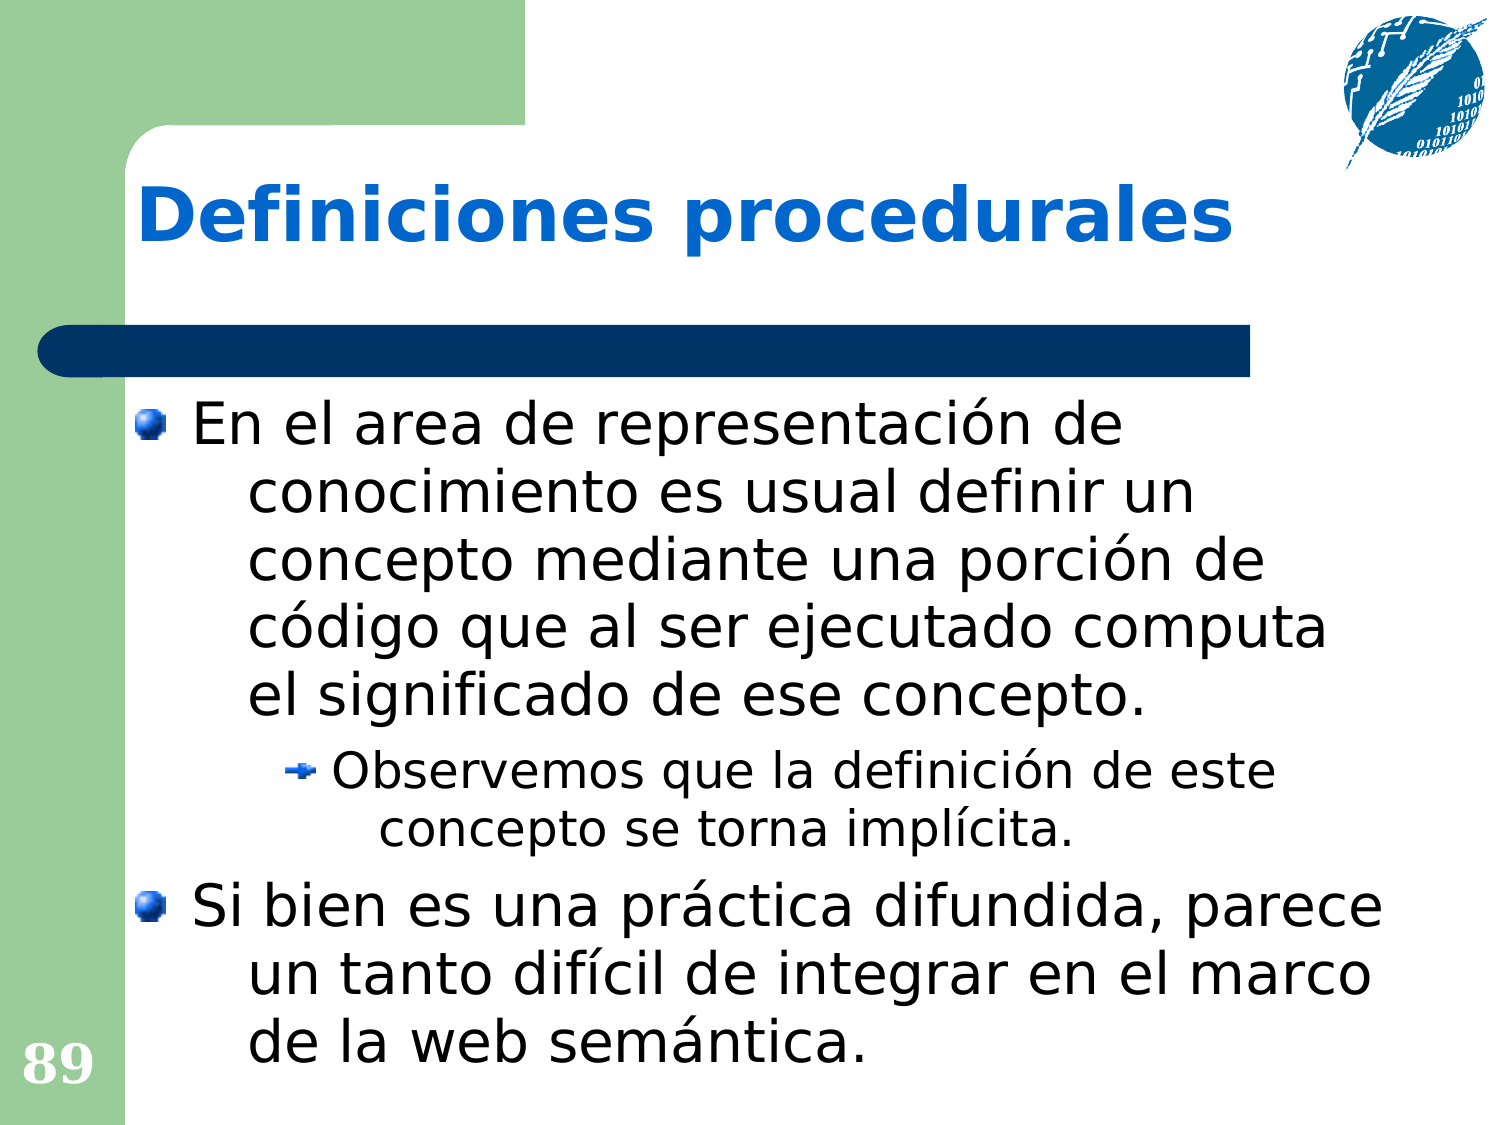

# Definiciones procedurales
En el area de representación de conocimiento es usual definir un concepto mediante una porción de código que al ser ejecutado computa el significado de ese concepto.
Observemos que la definición de este concepto se torna implícita.
Si bien es una práctica difundida, parece un tanto difícil de integrar en el marco de la web semántica.
89